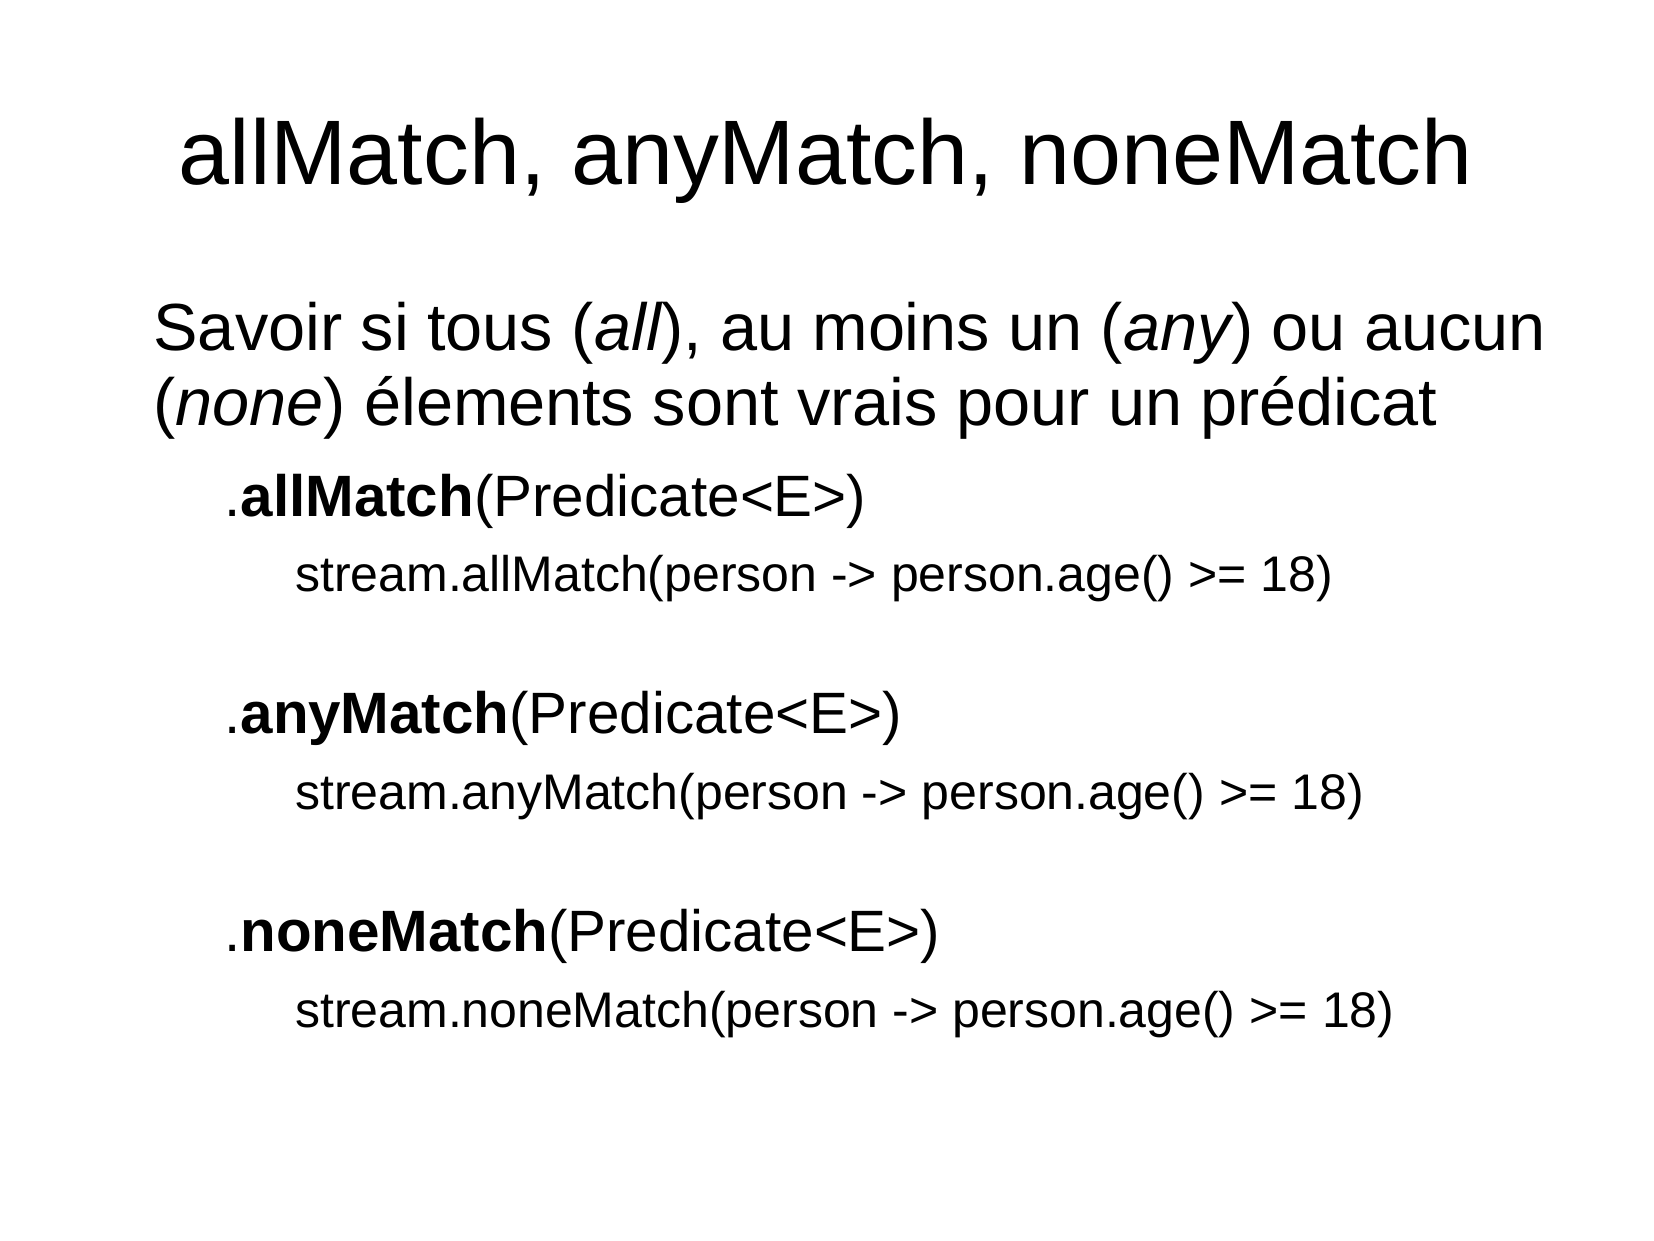

# allMatch, anyMatch, noneMatch
Savoir si tous (all), au moins un (any) ou aucun (none) élements sont vrais pour un prédicat
.allMatch(Predicate<E>)
stream.allMatch(person -> person.age() >= 18)
.anyMatch(Predicate<E>)
stream.anyMatch(person -> person.age() >= 18)
.noneMatch(Predicate<E>)
stream.noneMatch(person -> person.age() >= 18)